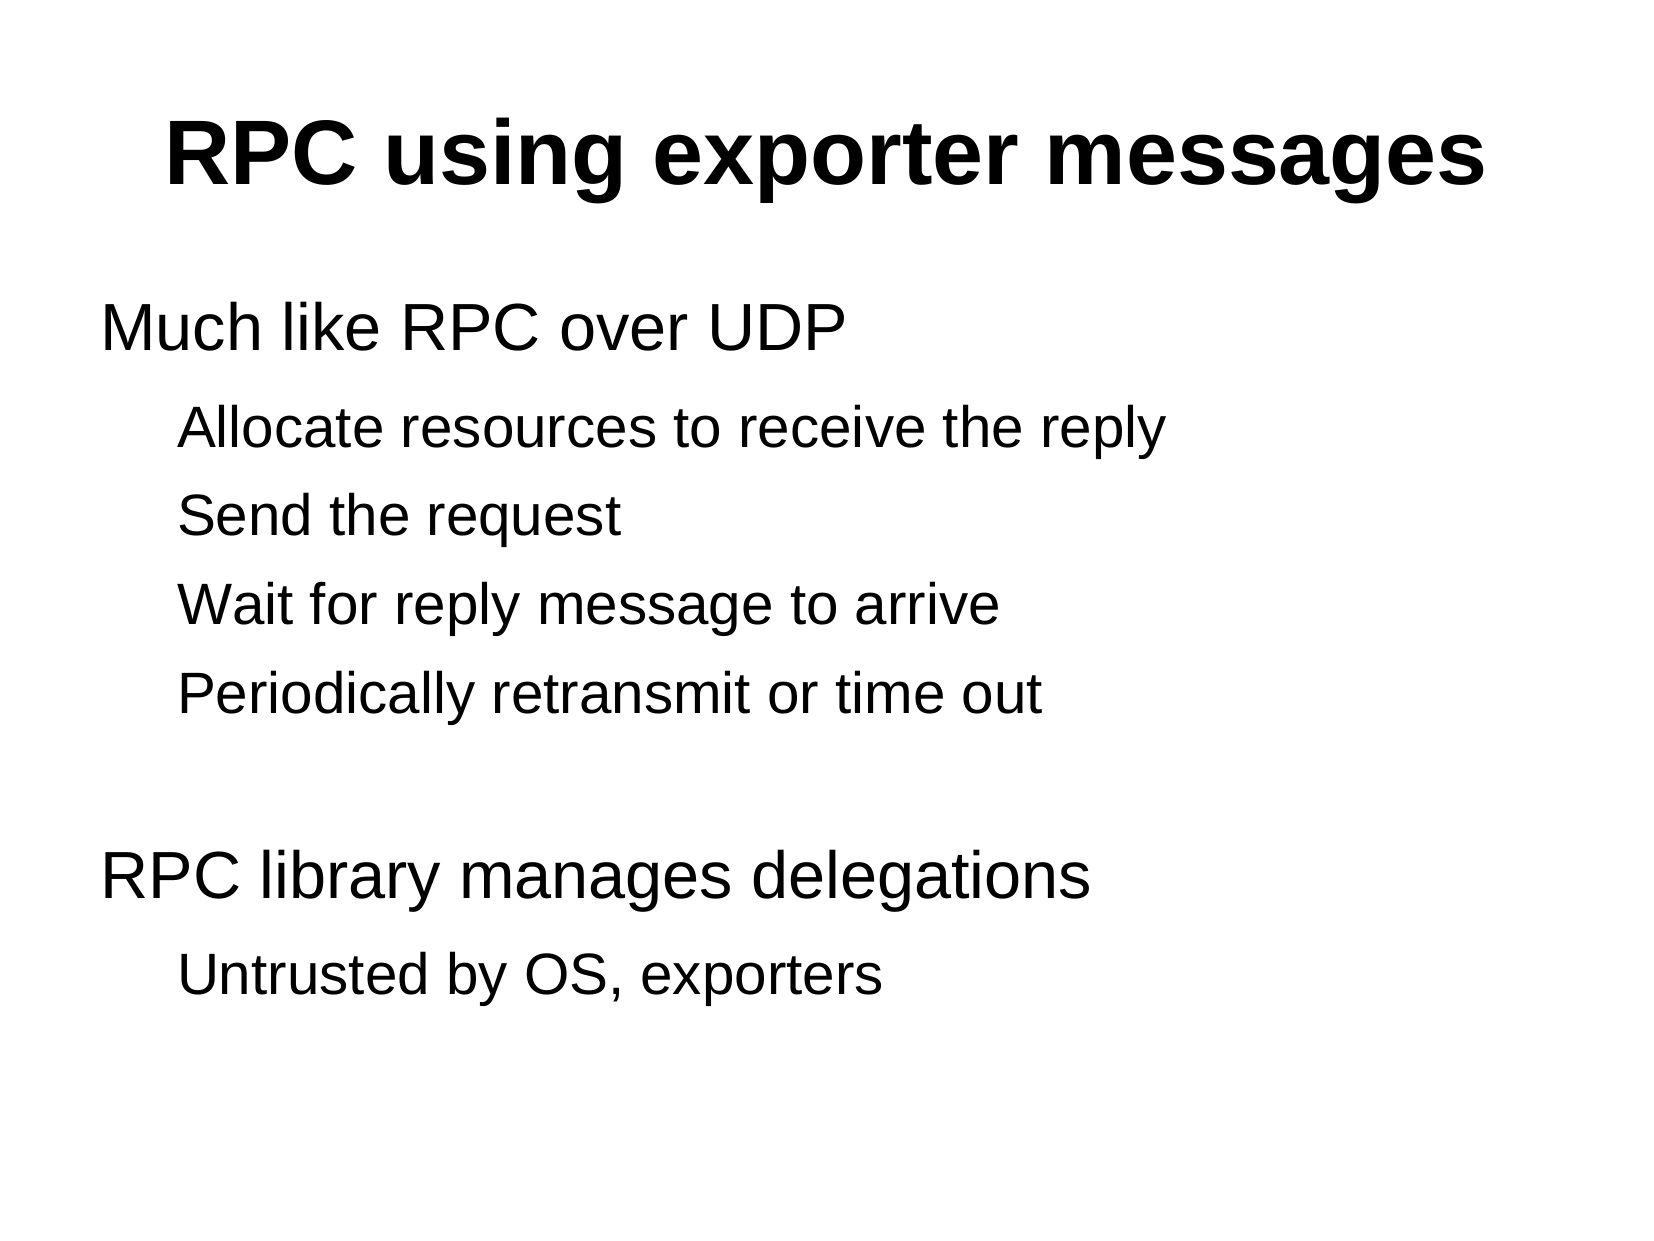

# RPC using exporter messages
Much like RPC over UDP
Allocate resources to receive the reply
Send the request
Wait for reply message to arrive
Periodically retransmit or time out
RPC library manages delegations
Untrusted by OS, exporters